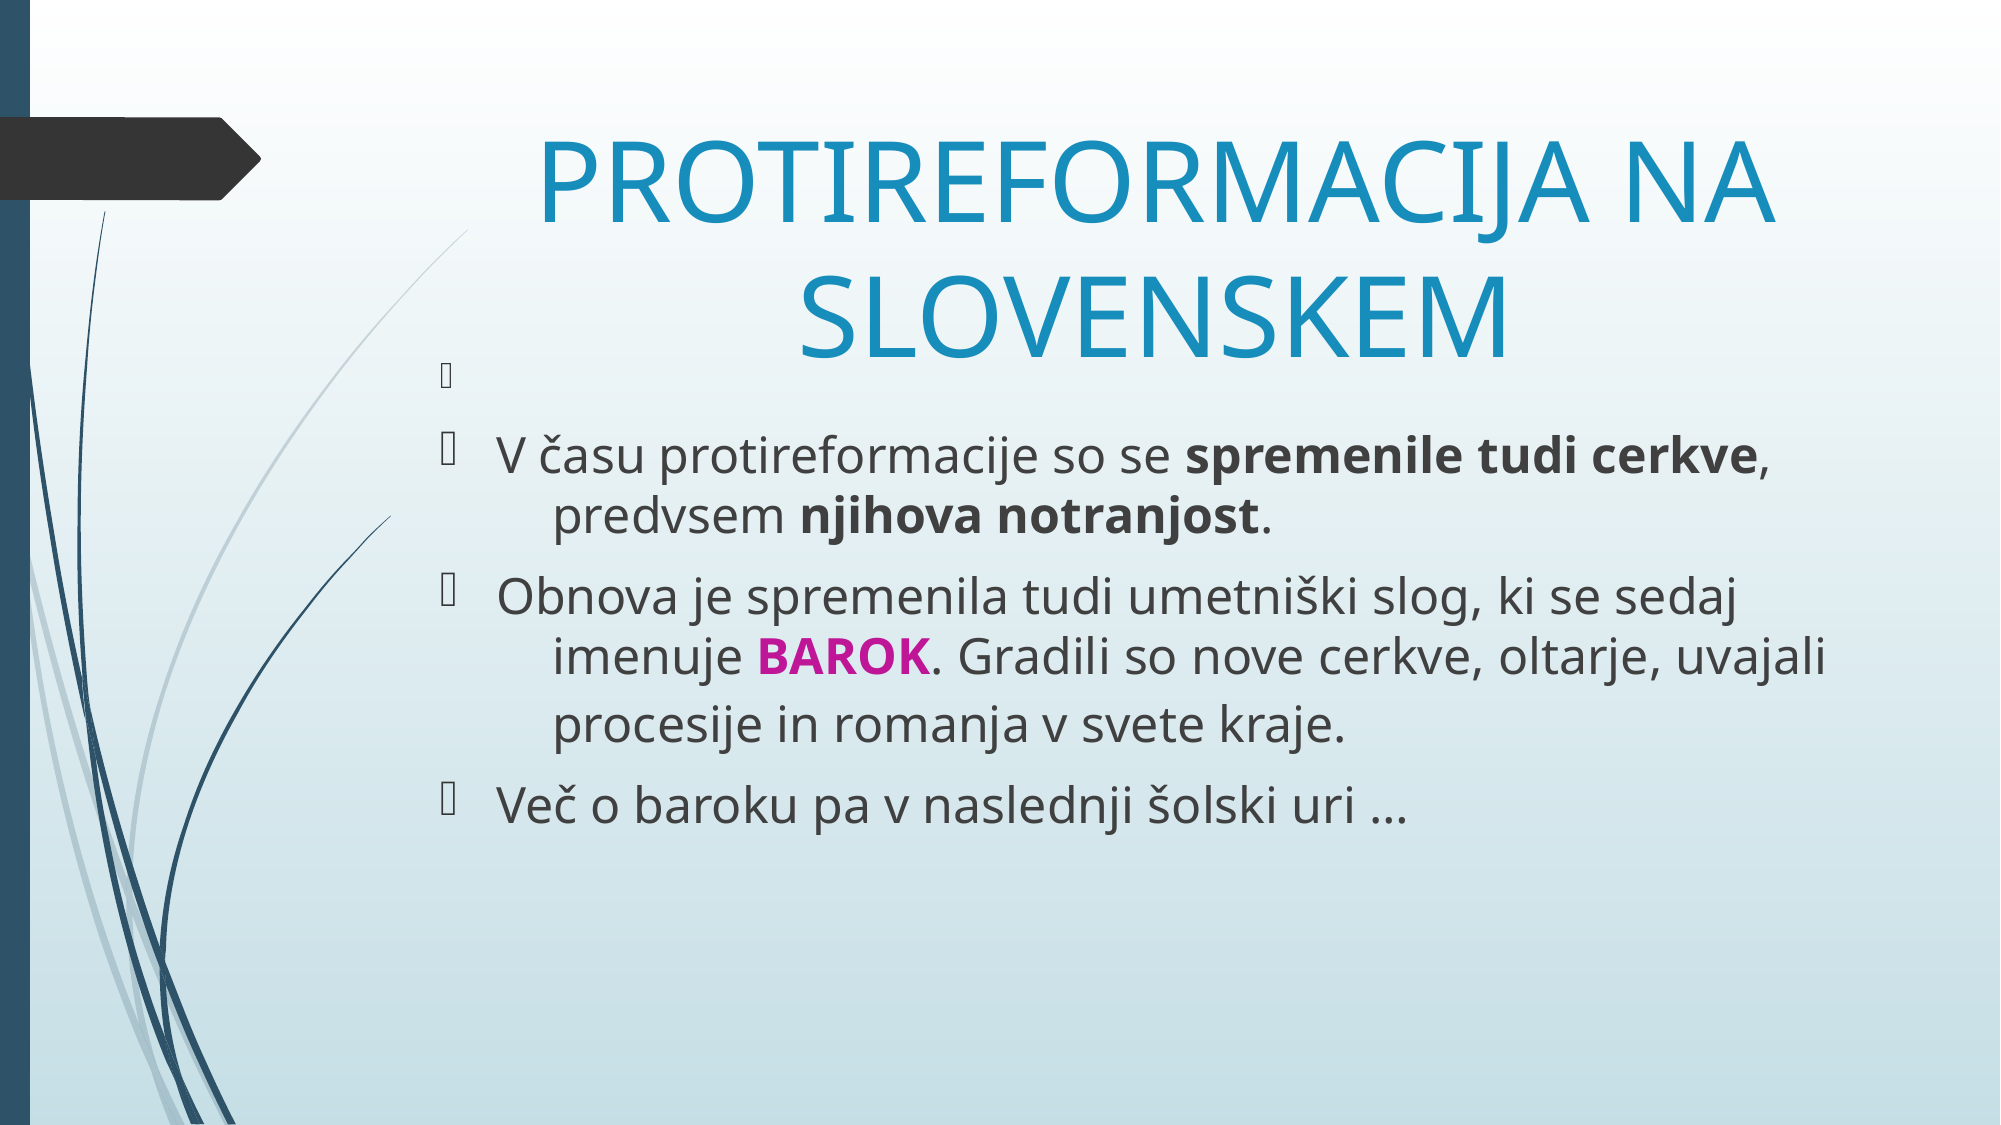

# PROTIREFORMACIJA NA SLOVENSKEM
V času protireformacije so se spremenile tudi cerkve, predvsem njihova notranjost.
Obnova je spremenila tudi umetniški slog, ki se sedaj imenuje BAROK. Gradili so nove cerkve, oltarje, uvajali procesije in romanja v svete kraje.
Več o baroku pa v naslednji šolski uri …